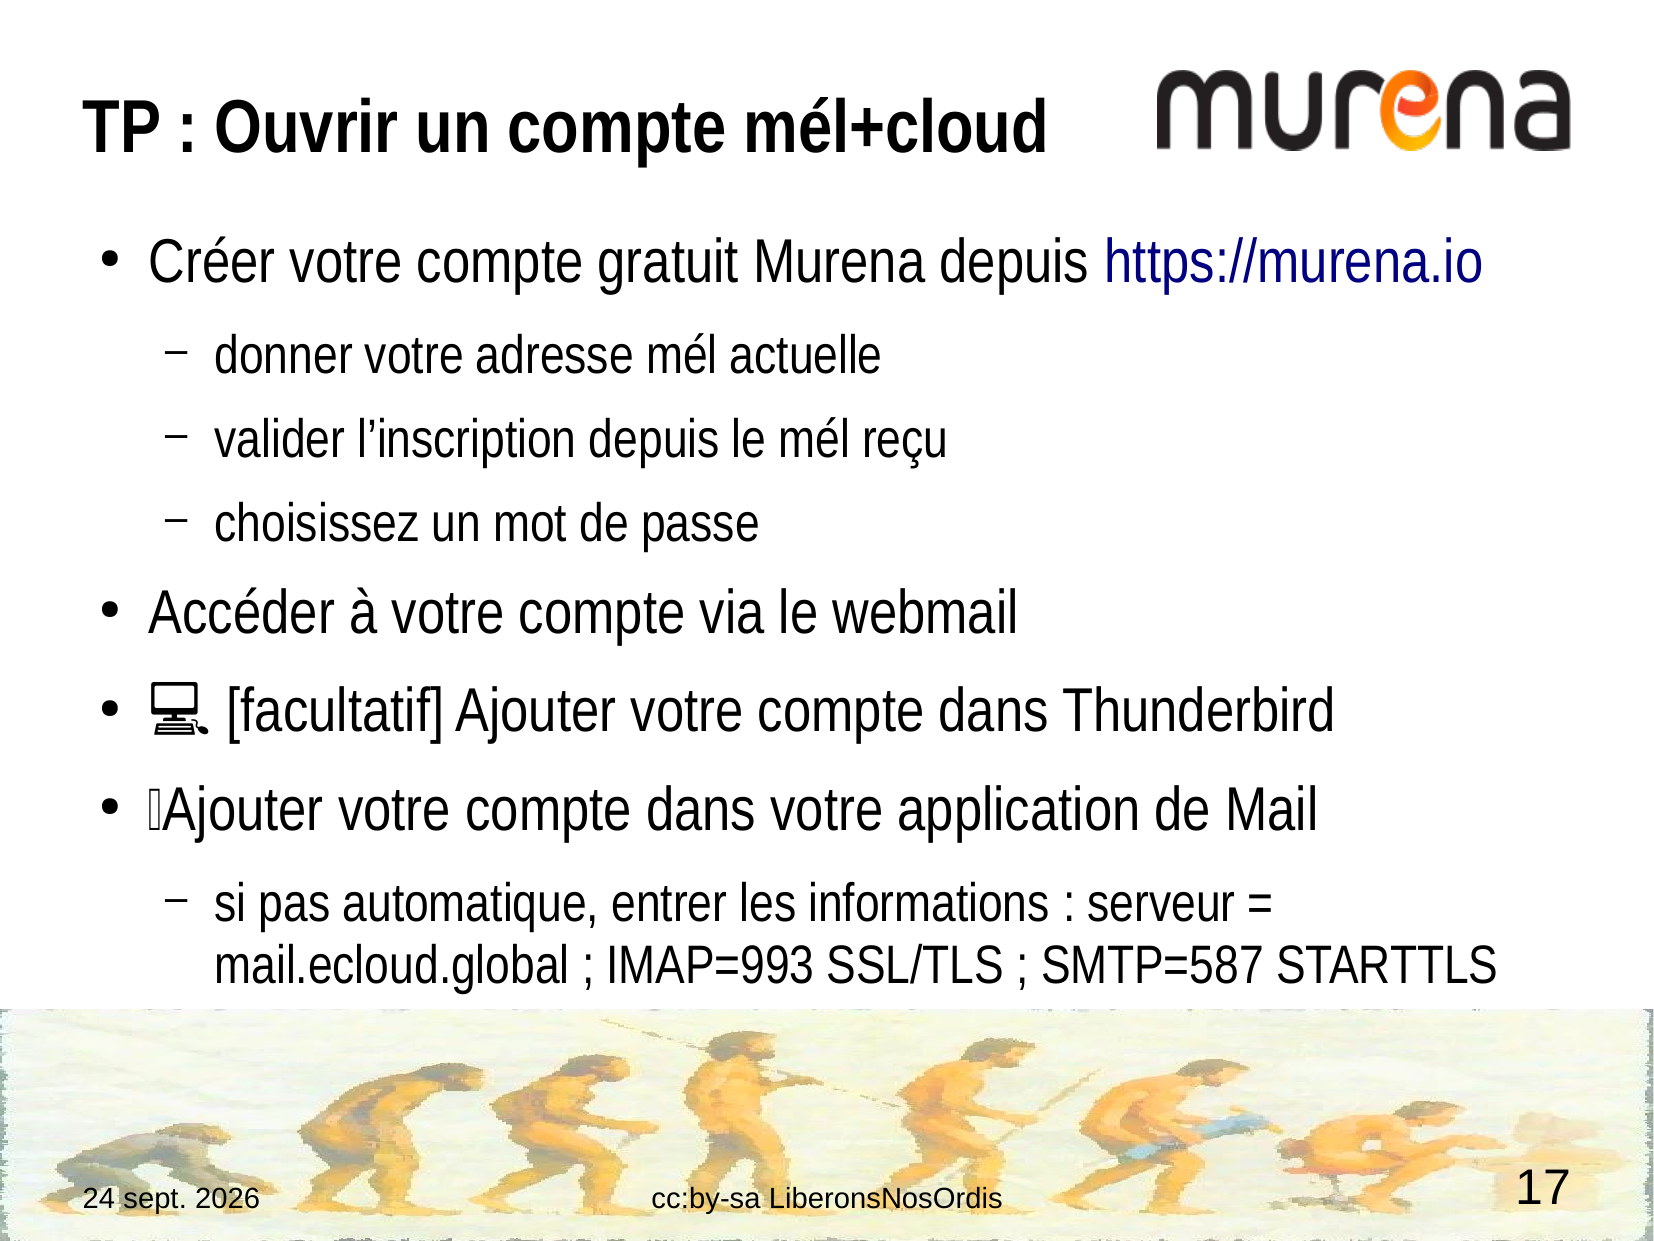

# TP : Ouvrir un compte mél+cloud
Créer votre compte gratuit Murena depuis https://murena.io
donner votre adresse mél actuelle
valider l’inscription depuis le mél reçu
choisissez un mot de passe
Accéder à votre compte via le webmail
💻 [facultatif] Ajouter votre compte dans Thunderbird
📱Ajouter votre compte dans votre application de Mail
si pas automatique, entrer les informations : serveur = mail.ecloud.global ; IMAP=993 SSL/TLS ; SMTP=587 STARTTLS
cc:by-sa LiberonsNosOrdis
17